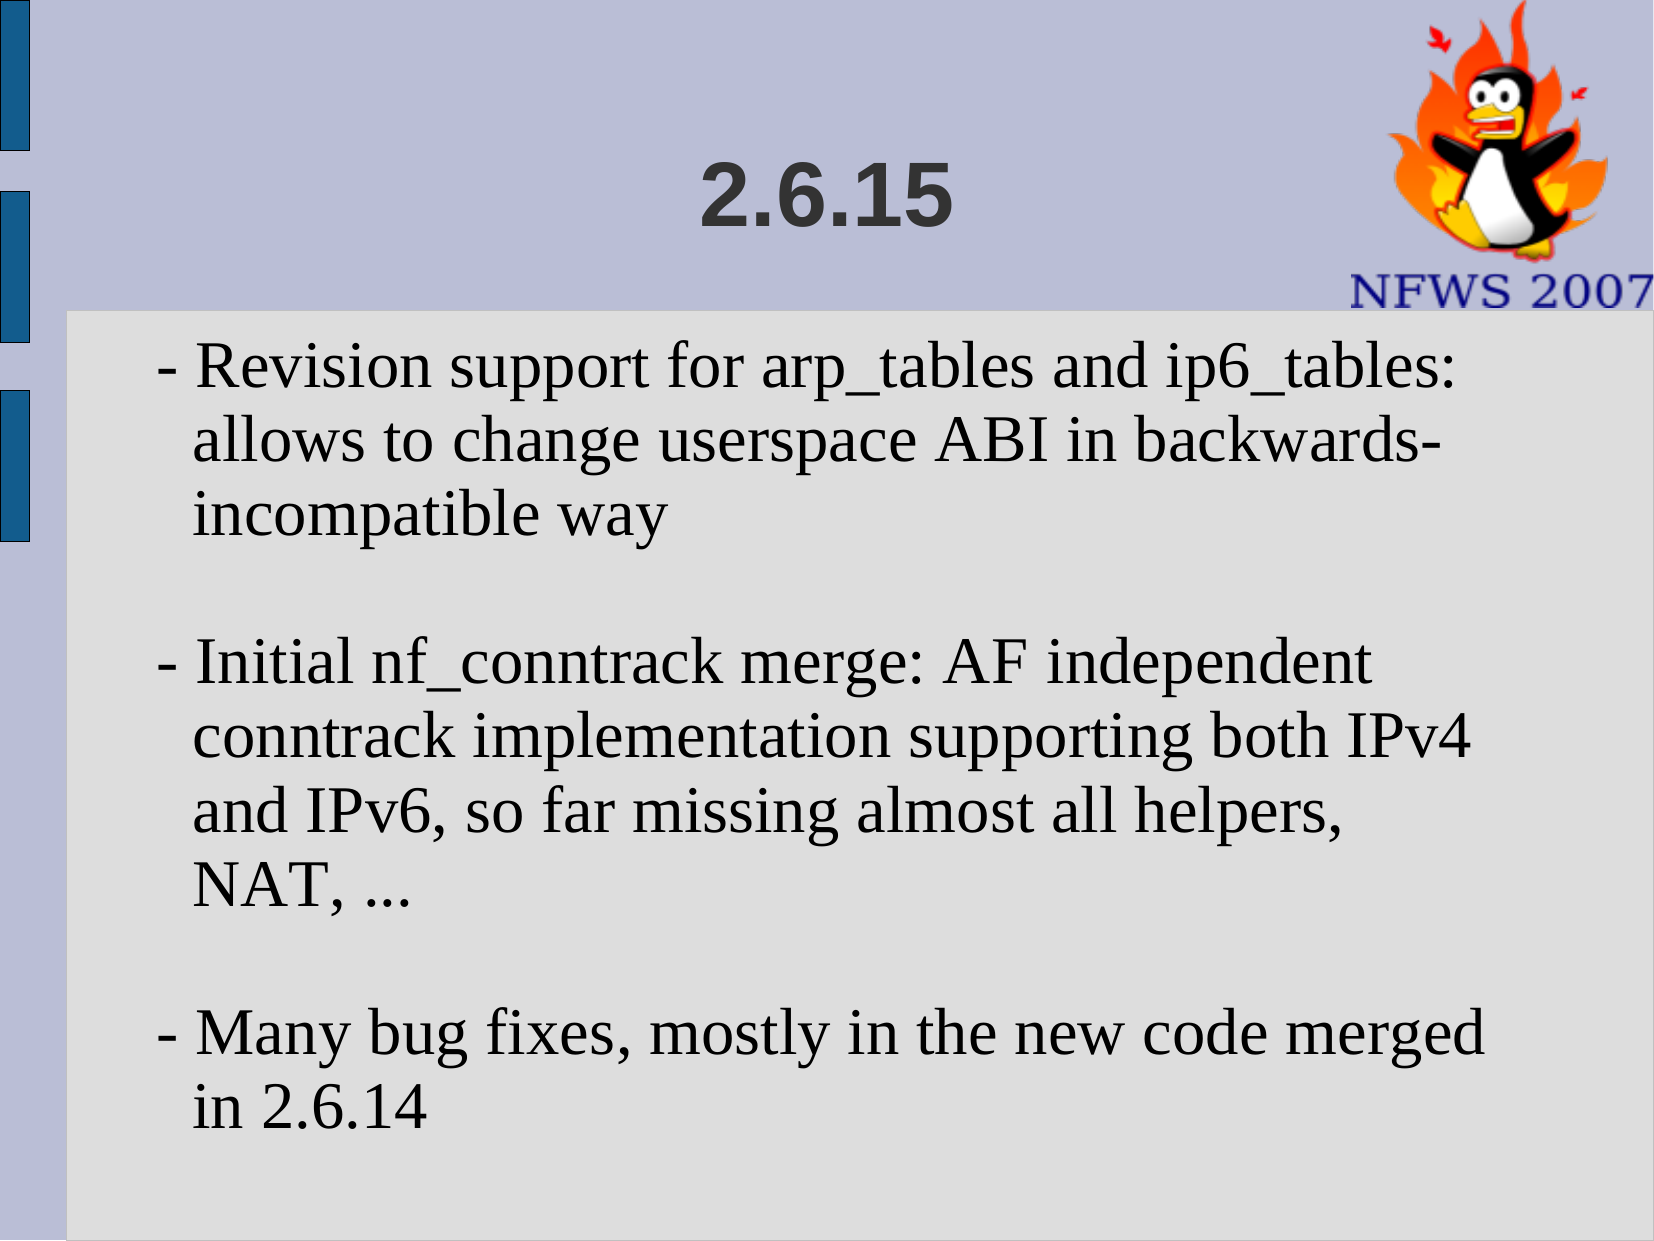

# 2.6.15
- Revision support for arp_tables and ip6_tables: allows to change userspace ABI in backwards-incompatible way
- Initial nf_conntrack merge: AF independent conntrack implementation supporting both IPv4 and IPv6, so far missing almost all helpers, NAT, ...
- Many bug fixes, mostly in the new code merged in 2.6.14